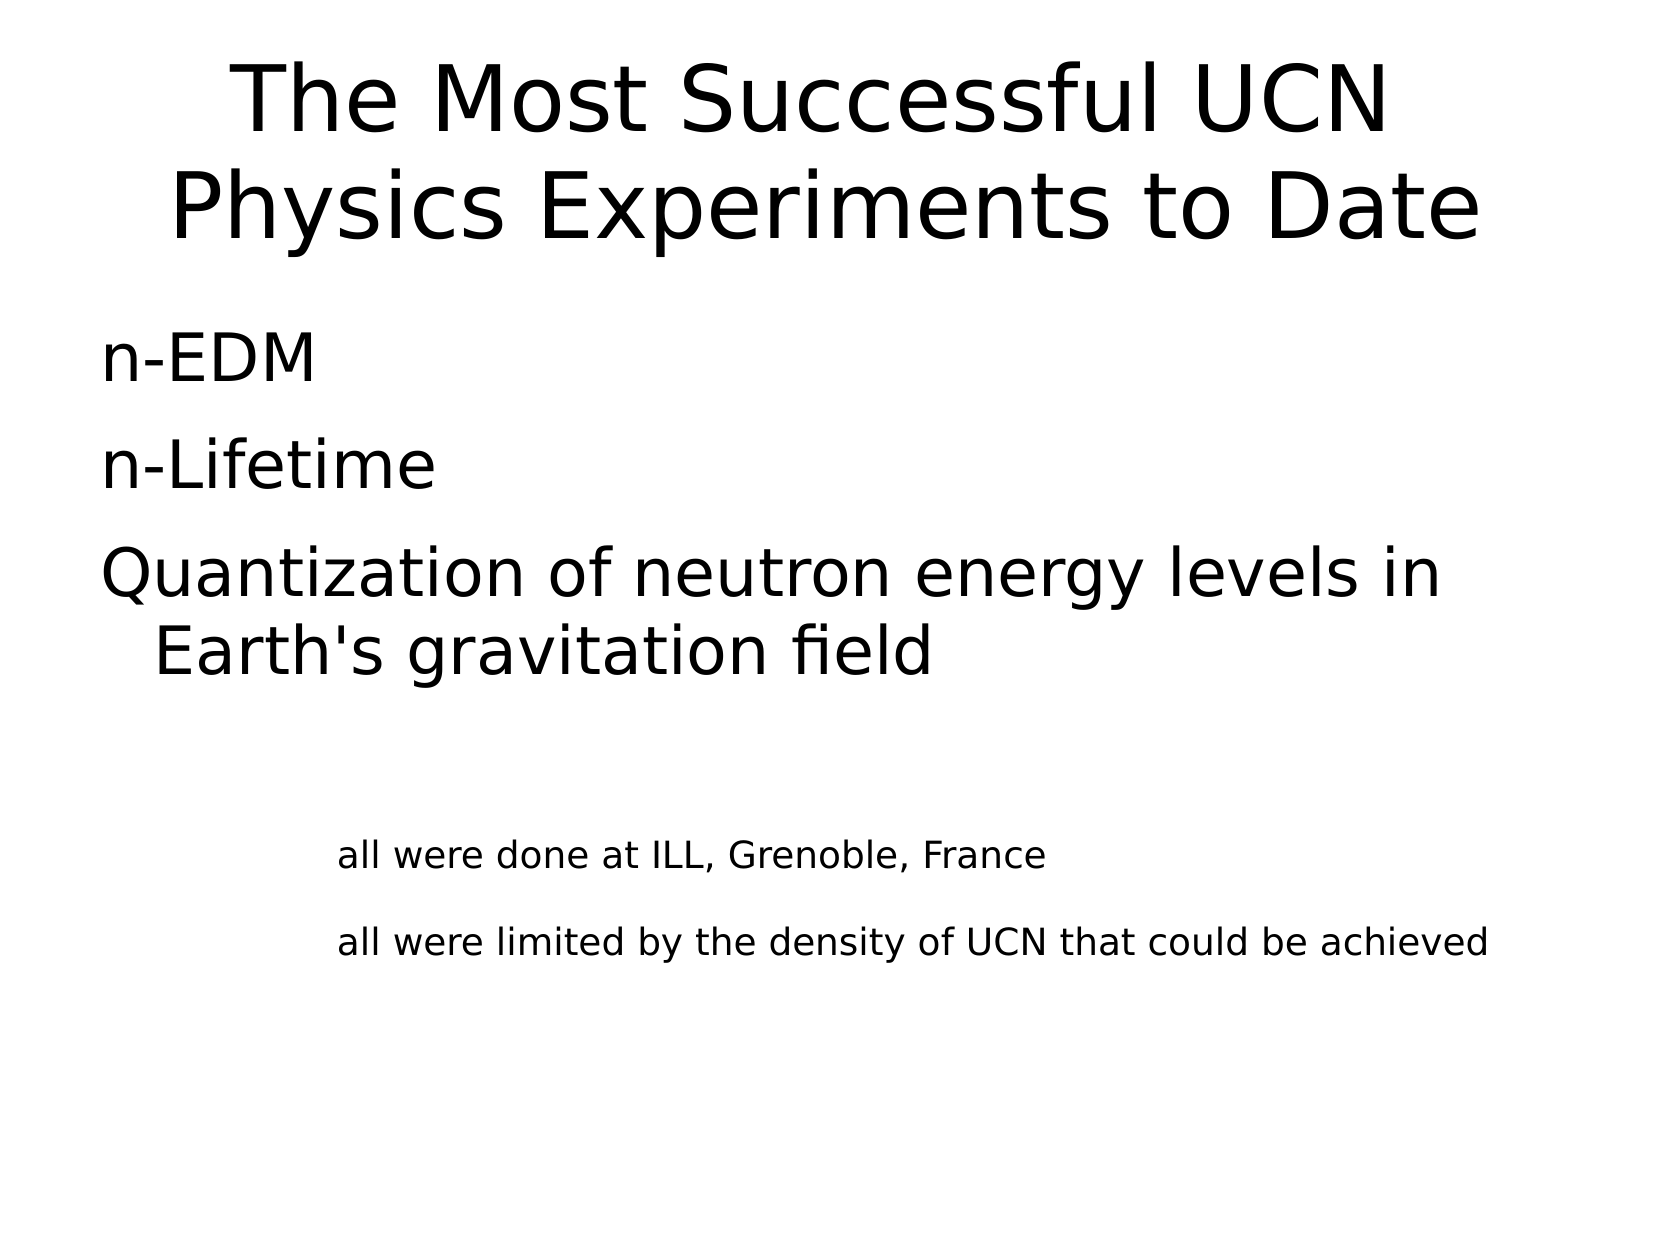

# The Most Successful UCN Physics Experiments to Date
n-EDM
n-Lifetime
Quantization of neutron energy levels in Earth's gravitation field
all were done at ILL, Grenoble, France
all were limited by the density of UCN that could be achieved